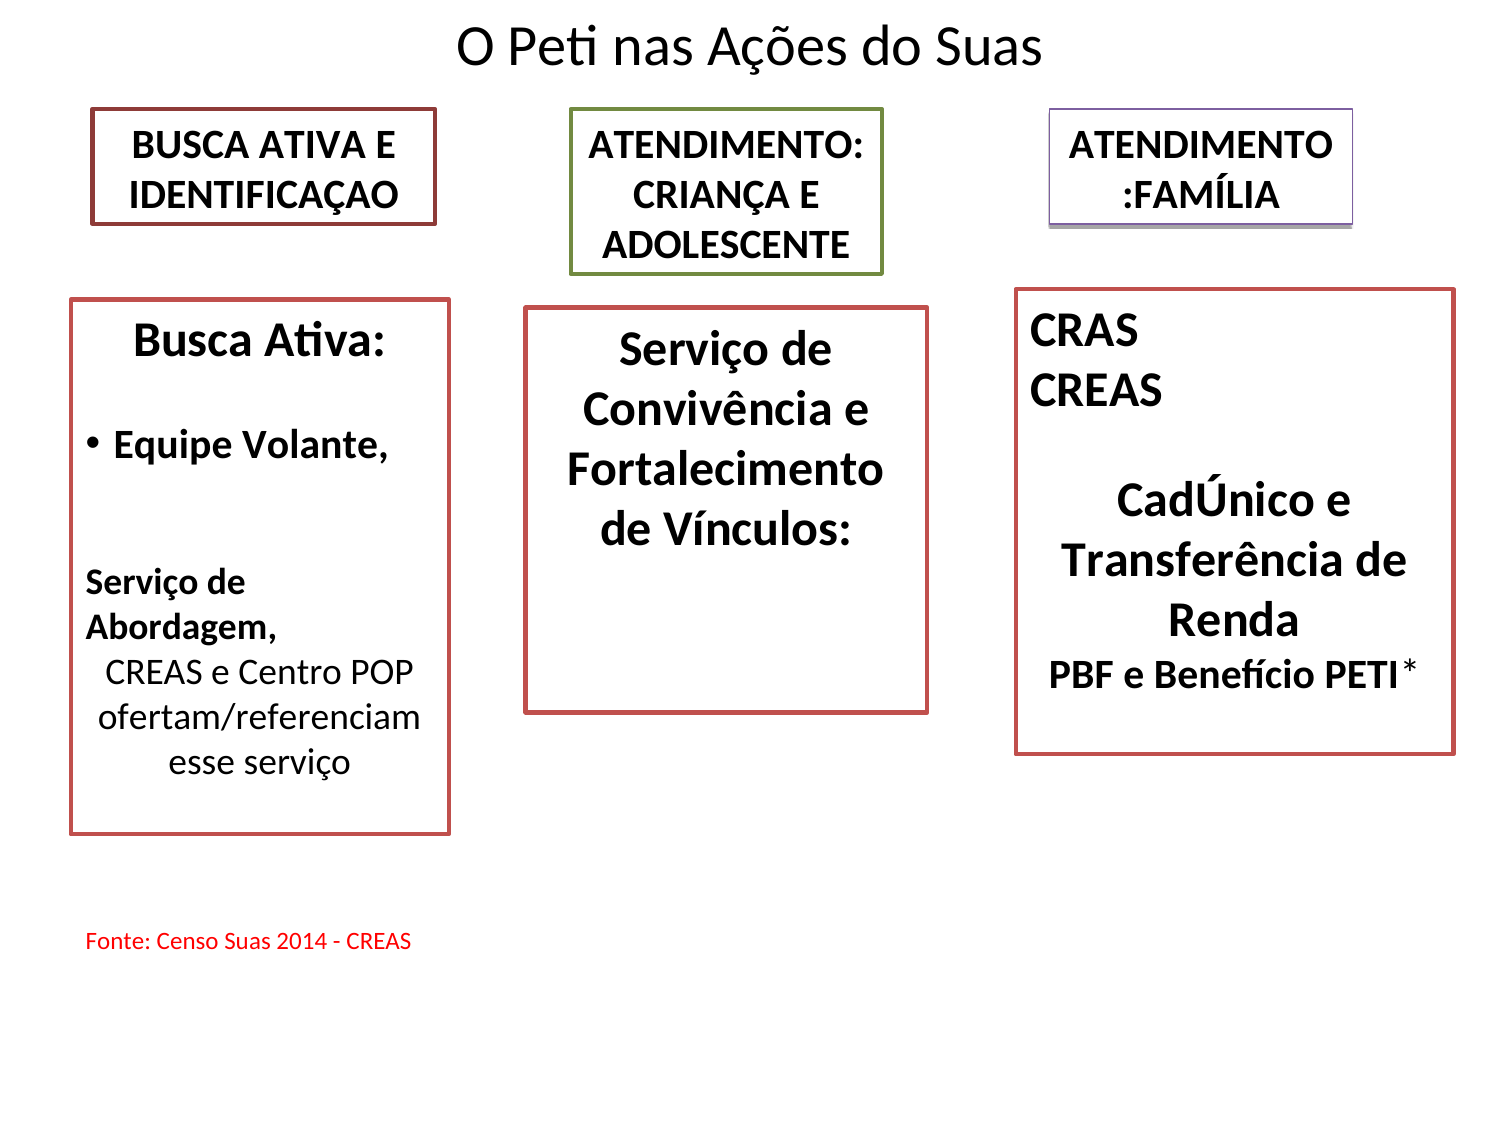

O Peti nas Ações do Suas
BUSCA ATIVA E
IDENTIFICAÇAO
ATENDIMENTO:CRIANÇA E ADOLESCENTE
ATENDIMENTO:FAMÍLIA
CRAS
CREAS
CadÚnico e
Transferência de Renda
PBF e Benefício PETI*
Busca Ativa:
Equipe Volante,
Serviço de Abordagem,
CREAS e Centro POP ofertam/referenciam esse serviço
Serviço de Convivência e Fortalecimento de Vínculos:
Fonte: Censo Suas 2014 - CREAS